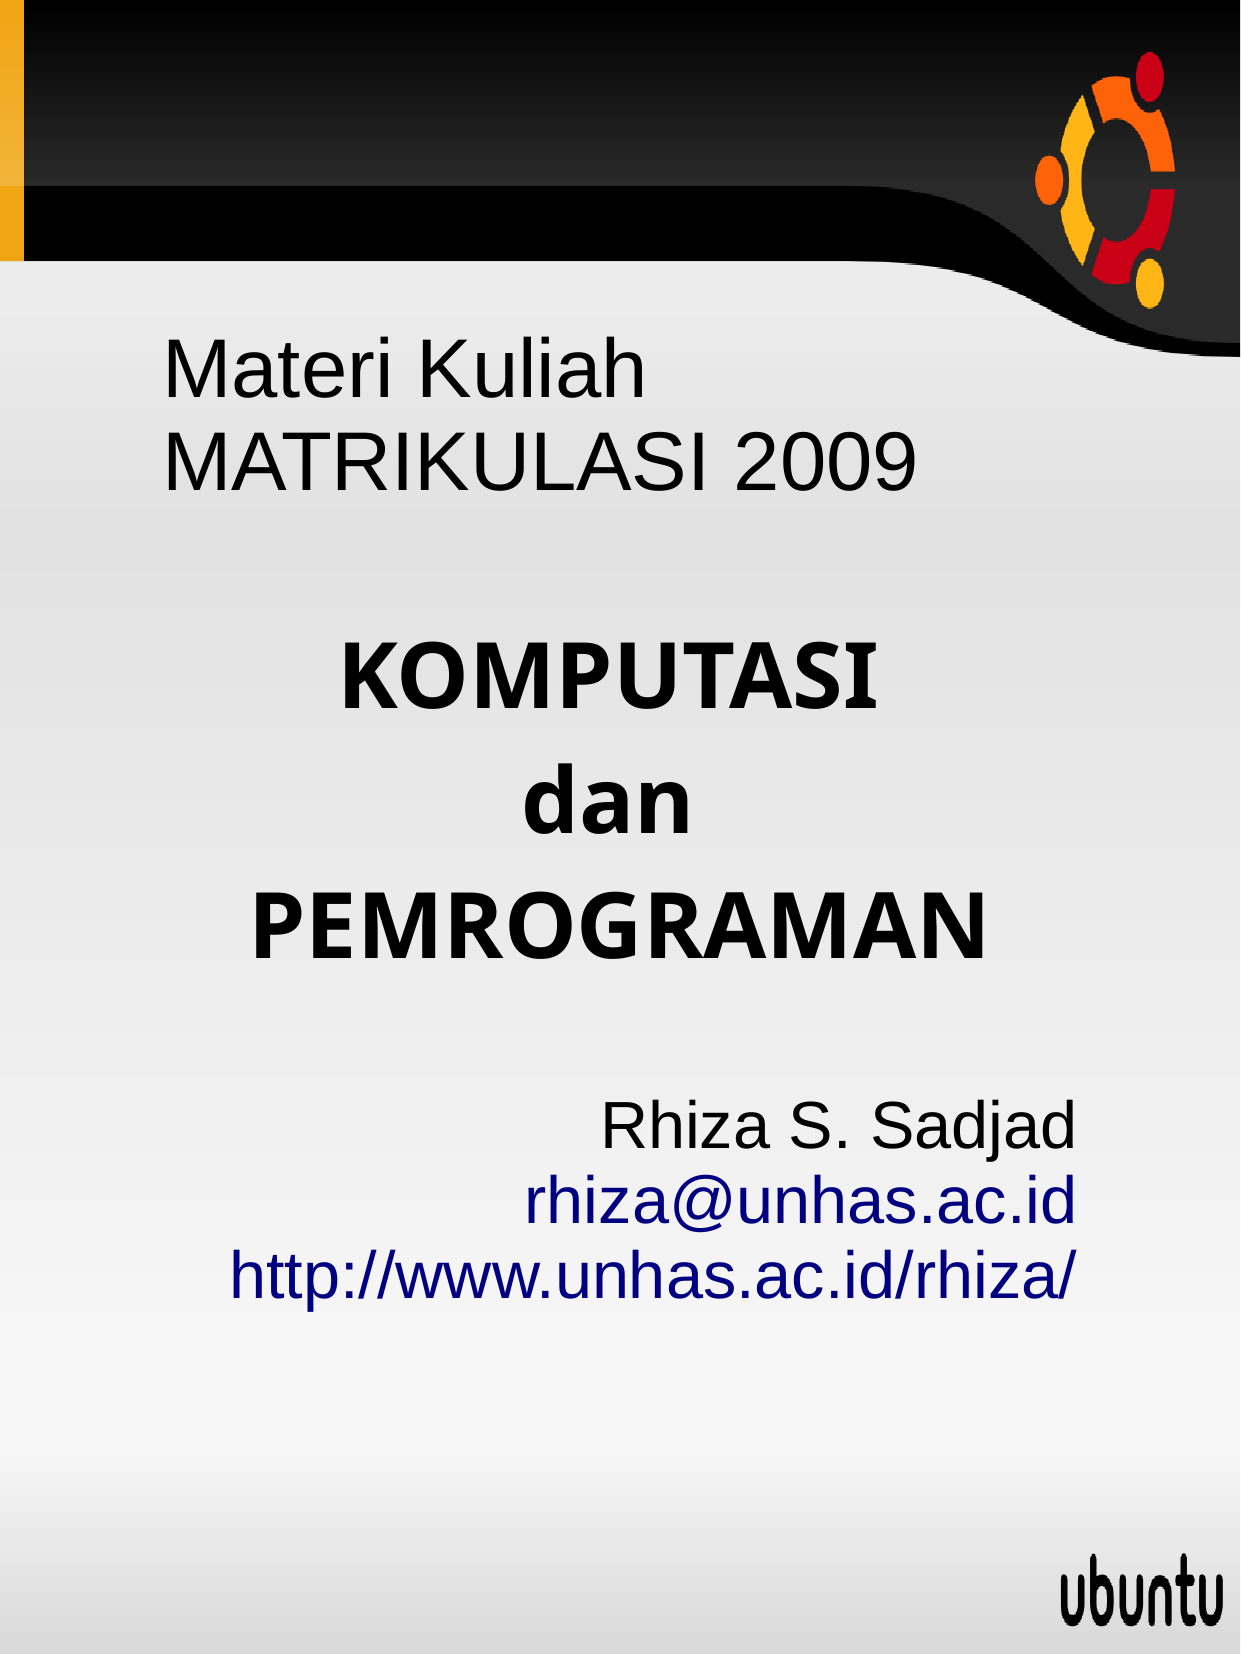

Materi Kuliah MATRIKULASI 2009
KOMPUTASI
dan
PEMROGRAMAN
Rhiza S. Sadjad
rhiza@unhas.ac.id
http://www.unhas.ac.id/rhiza/